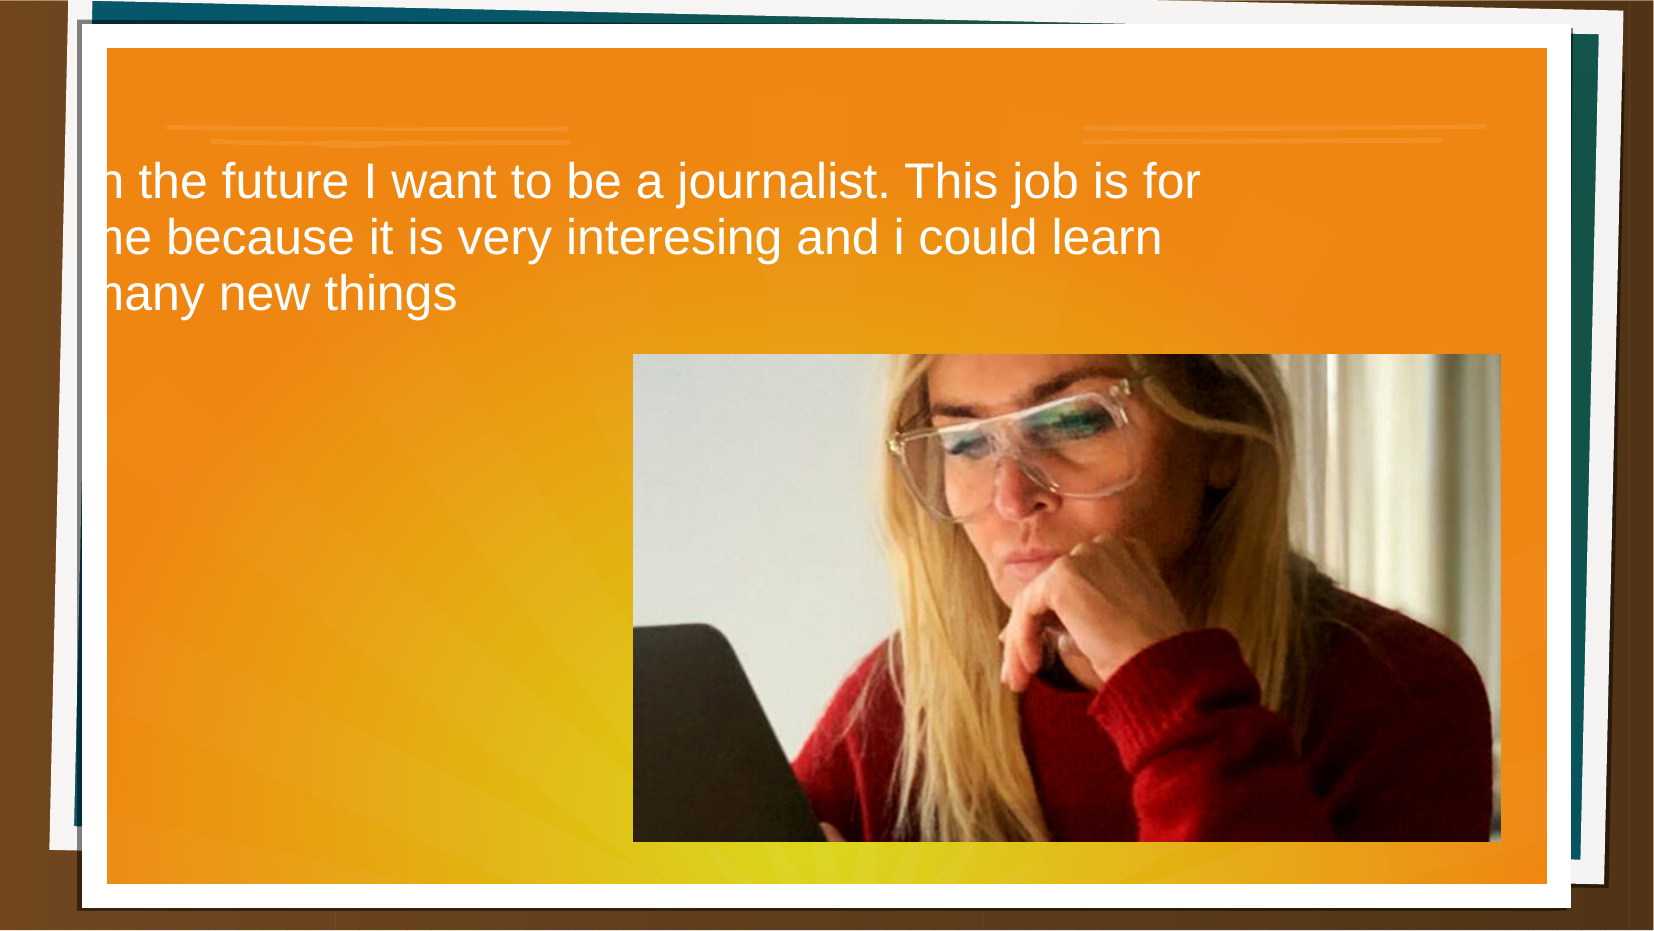

In the future I want to be a journalist. This job is for me because it is very interesing and i could learn many new things
#